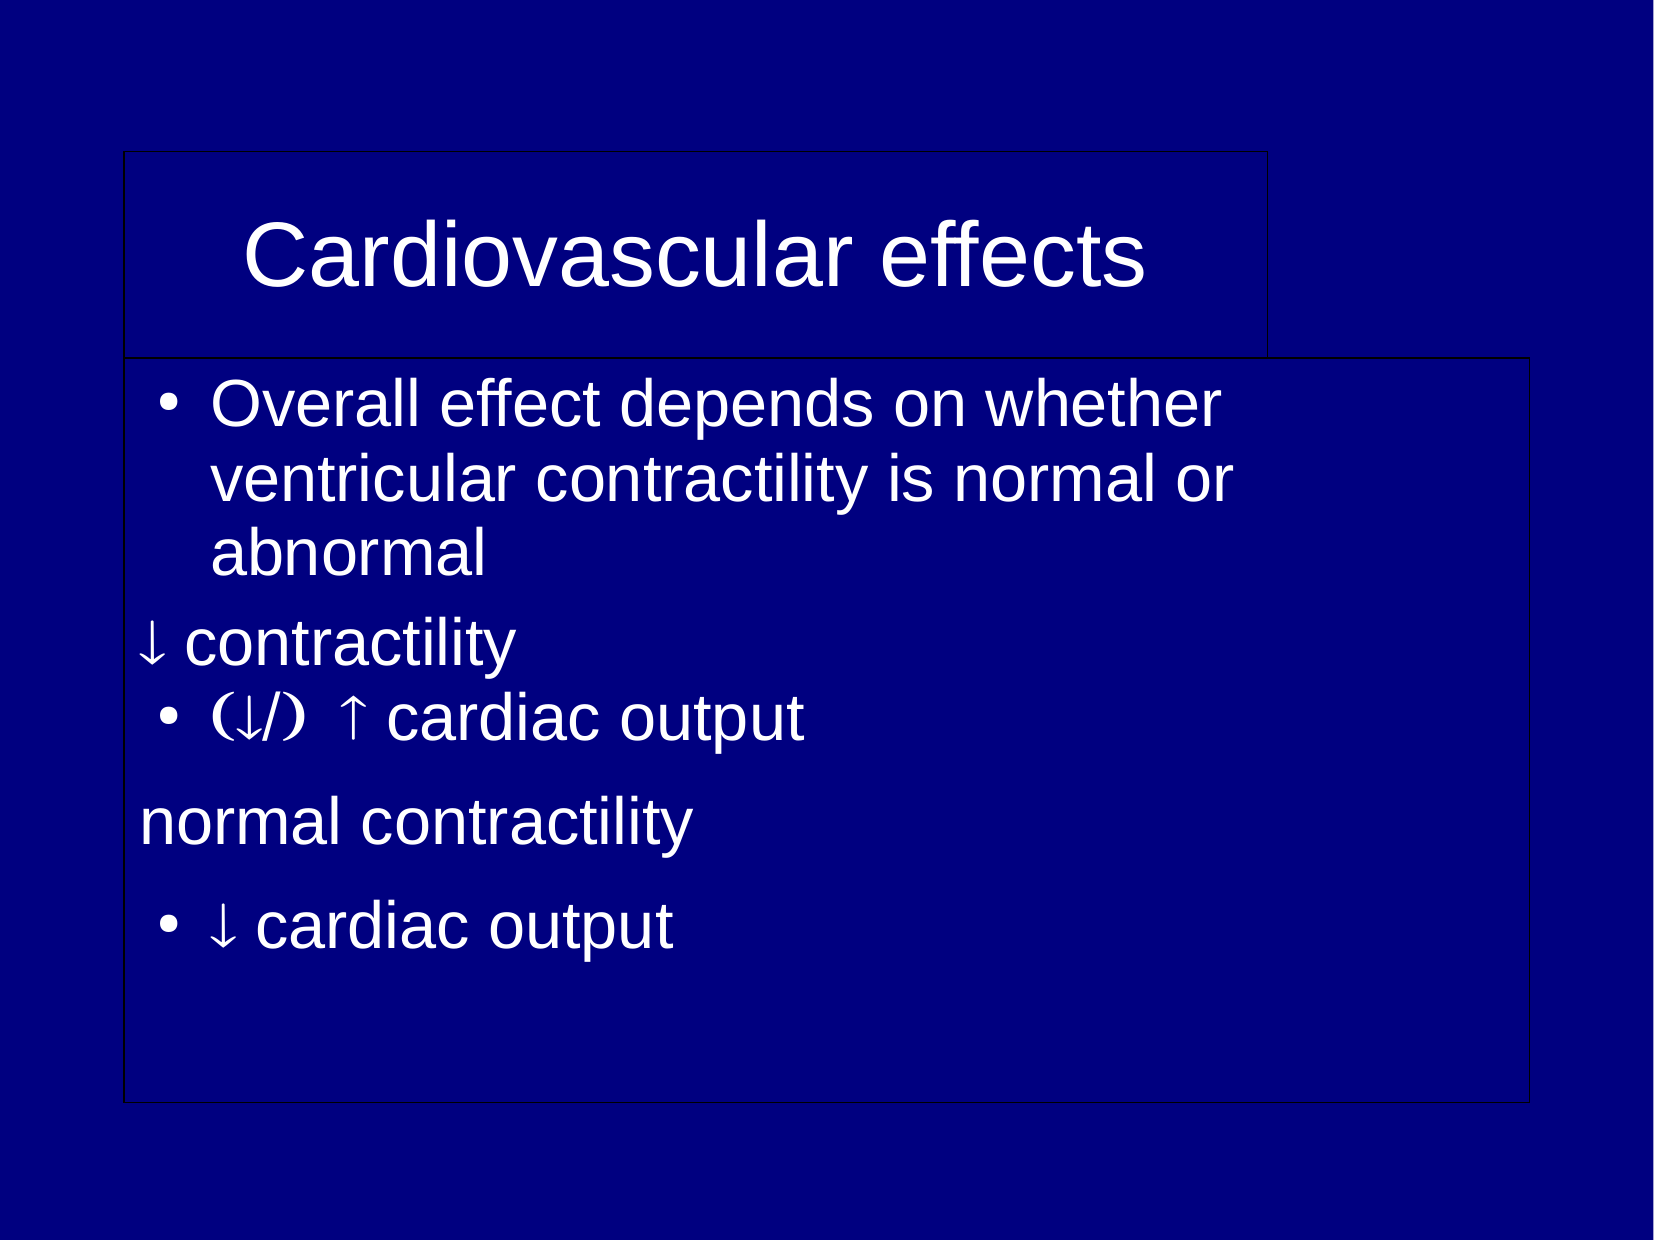

# Cardiovascular effects
Overall effect depends on whether ventricular contractility is normal or abnormal
 contractility
(/)  cardiac output
normal contractility
 cardiac output